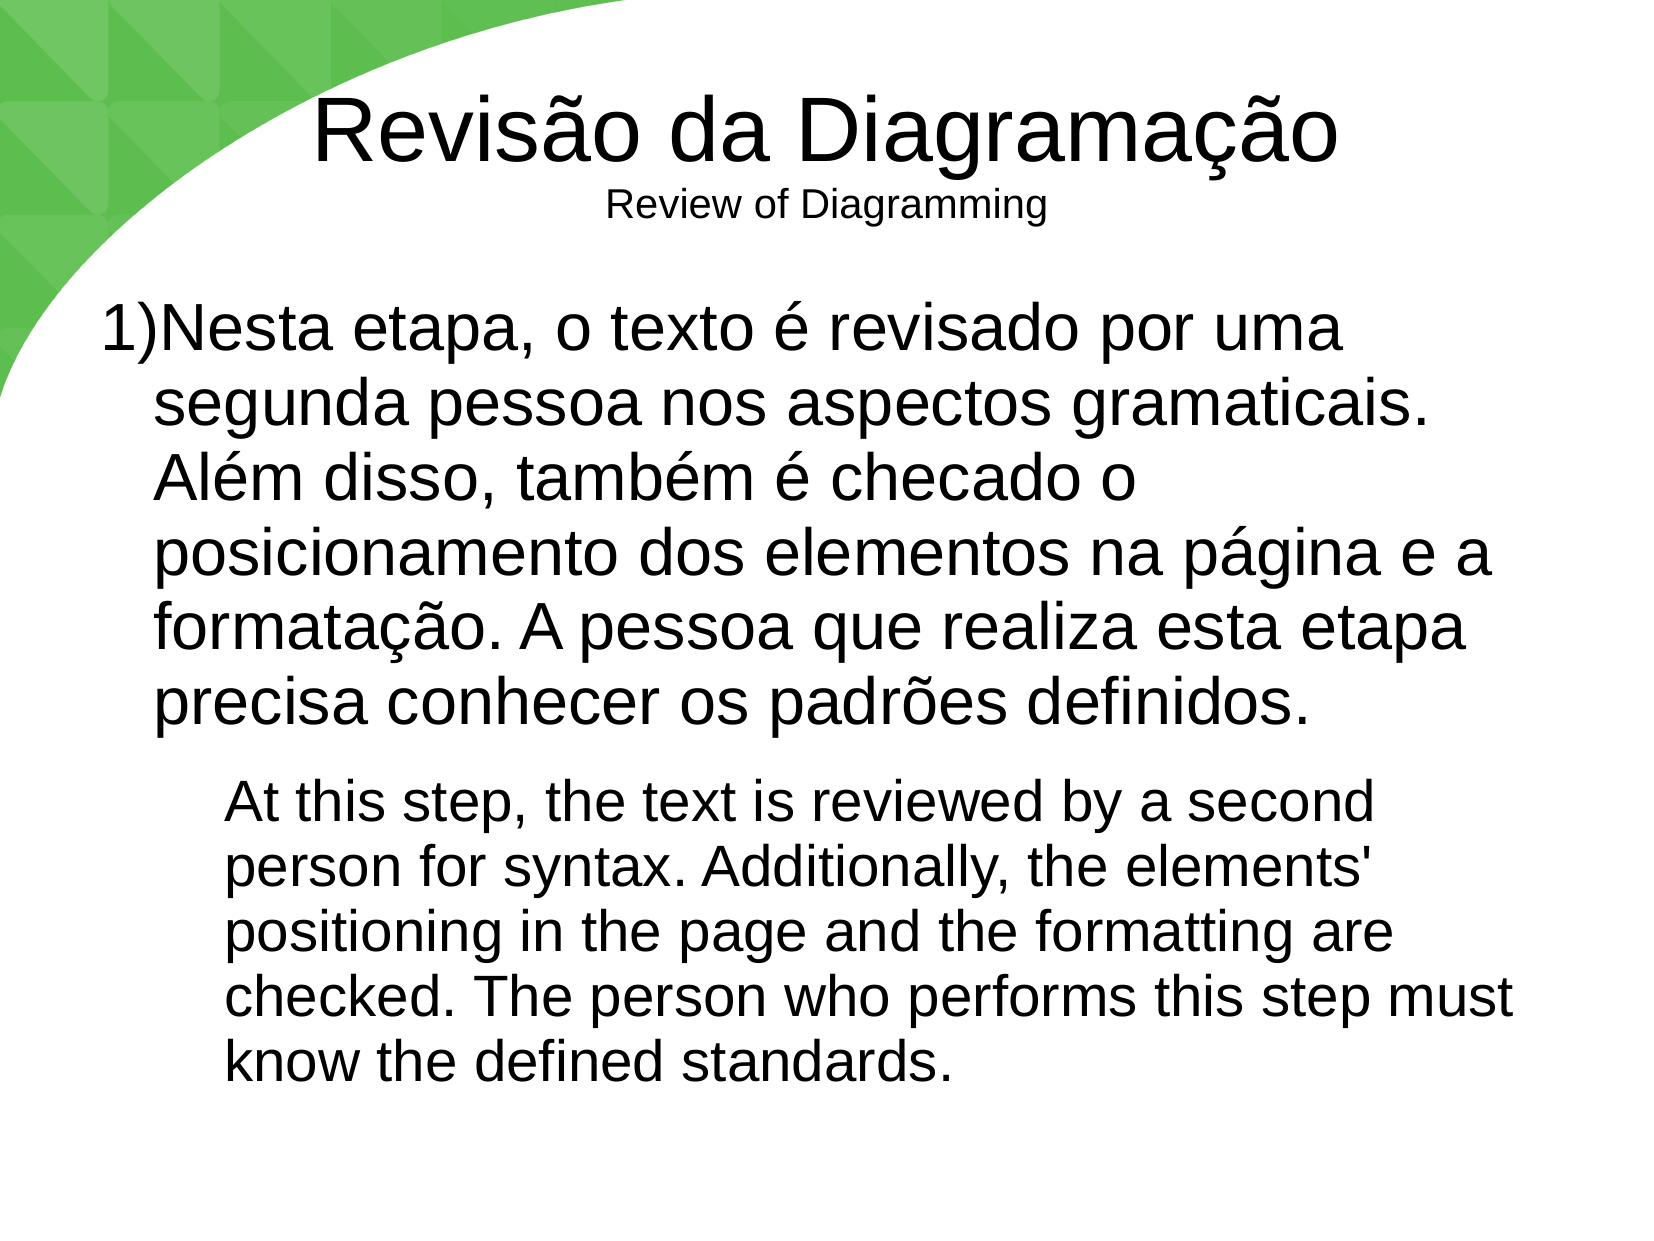

# Revisão da Diagramação Review of Diagramming
Nesta etapa, o texto é revisado por uma segunda pessoa nos aspectos gramaticais. Além disso, também é checado o posicionamento dos elementos na página e a formatação. A pessoa que realiza esta etapa precisa conhecer os padrões definidos.
At this step, the text is reviewed by a second person for syntax. Additionally, the elements' positioning in the page and the formatting are checked. The person who performs this step must know the defined standards.